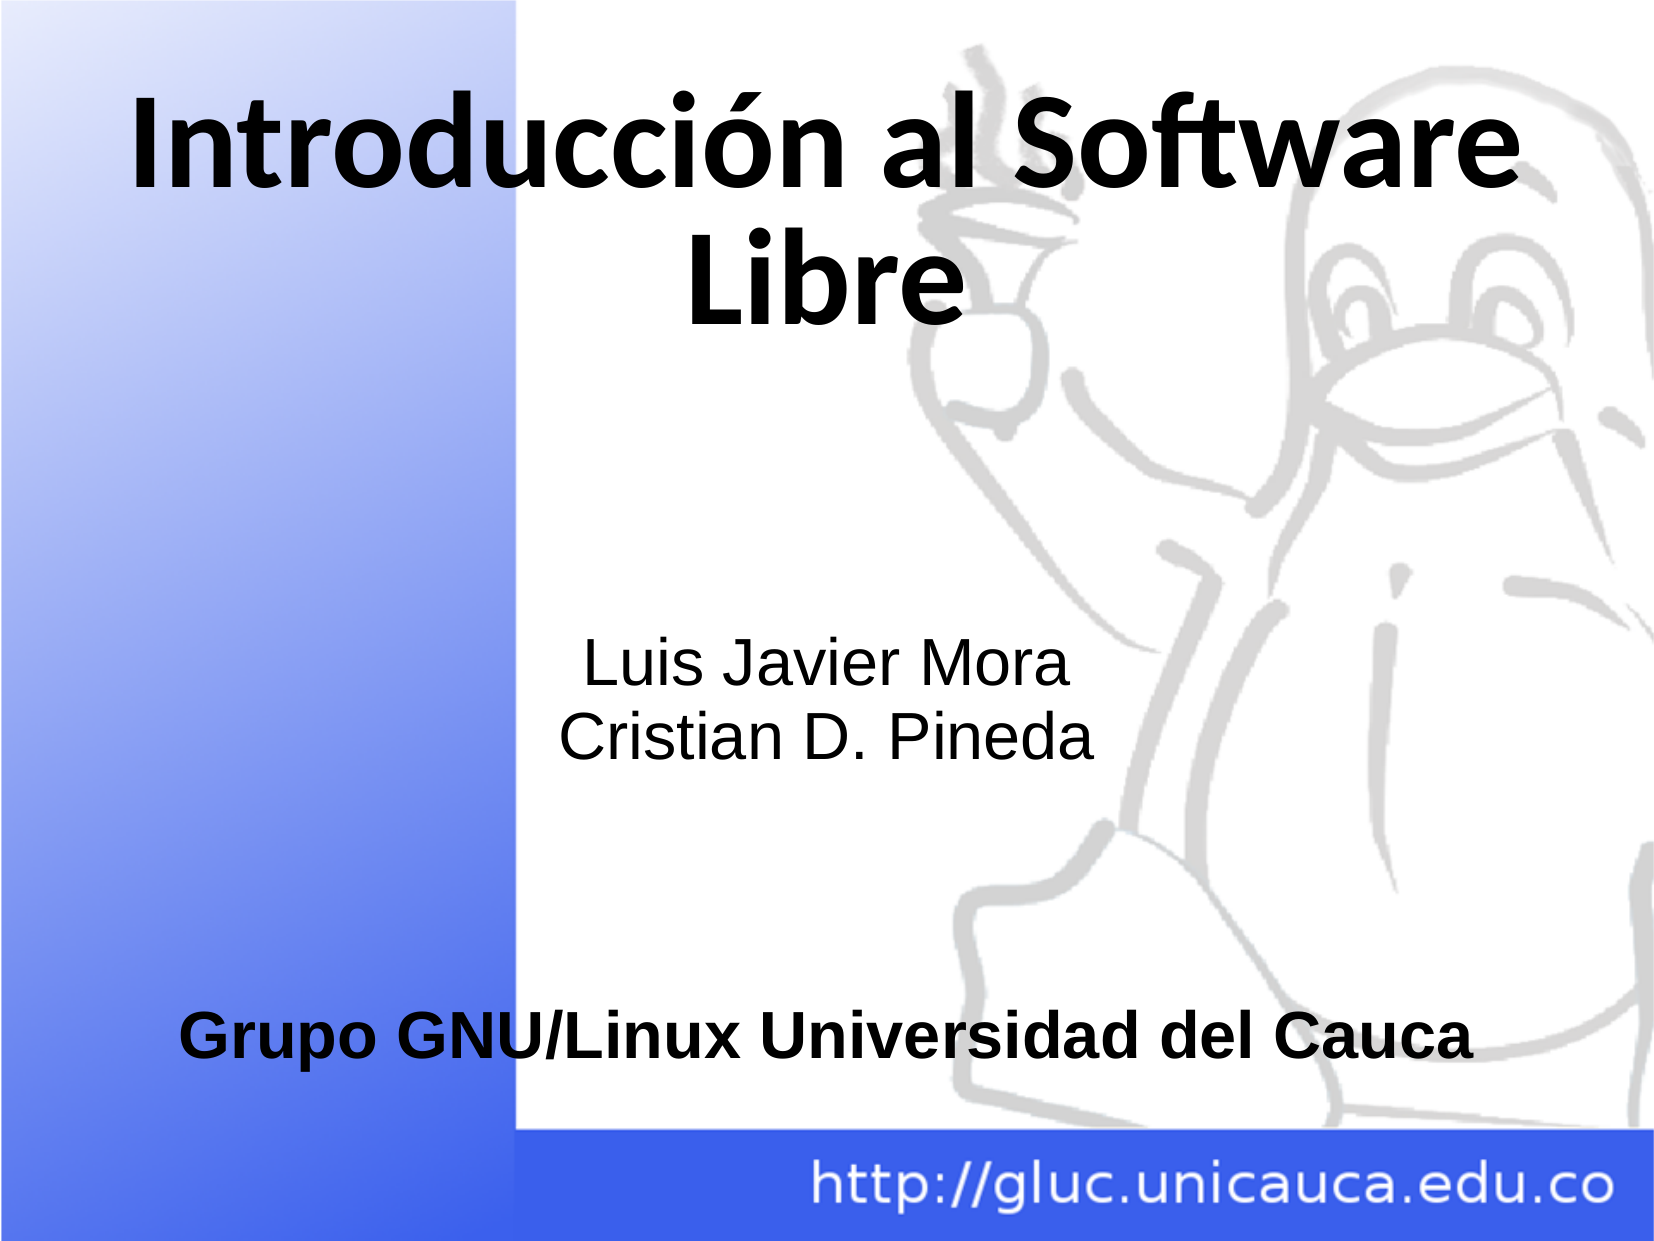

# Introducción al Software Libre
Luis Javier Mora
Cristian D. Pineda
Grupo GNU/Linux Universidad del Cauca